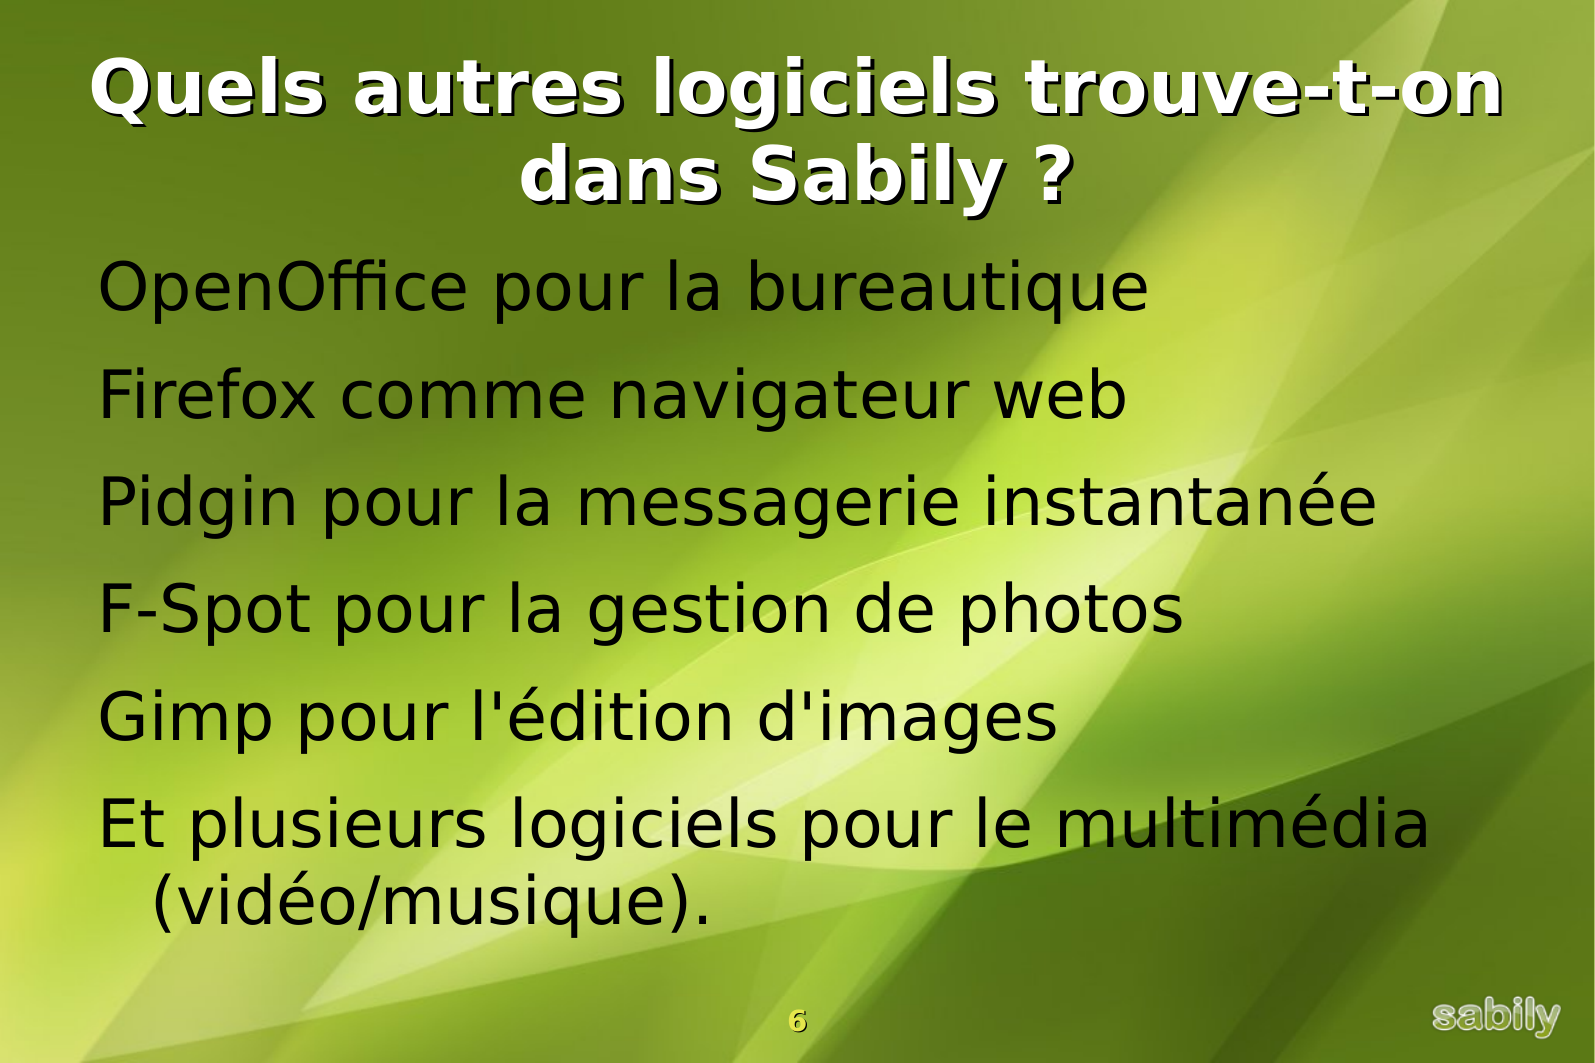

# Quels autres logiciels trouve-t-on dans Sabily ?
OpenOffice pour la bureautique
Firefox comme navigateur web
Pidgin pour la messagerie instantanée
F-Spot pour la gestion de photos
Gimp pour l'édition d'images
Et plusieurs logiciels pour le multimédia (vidéo/musique).
6